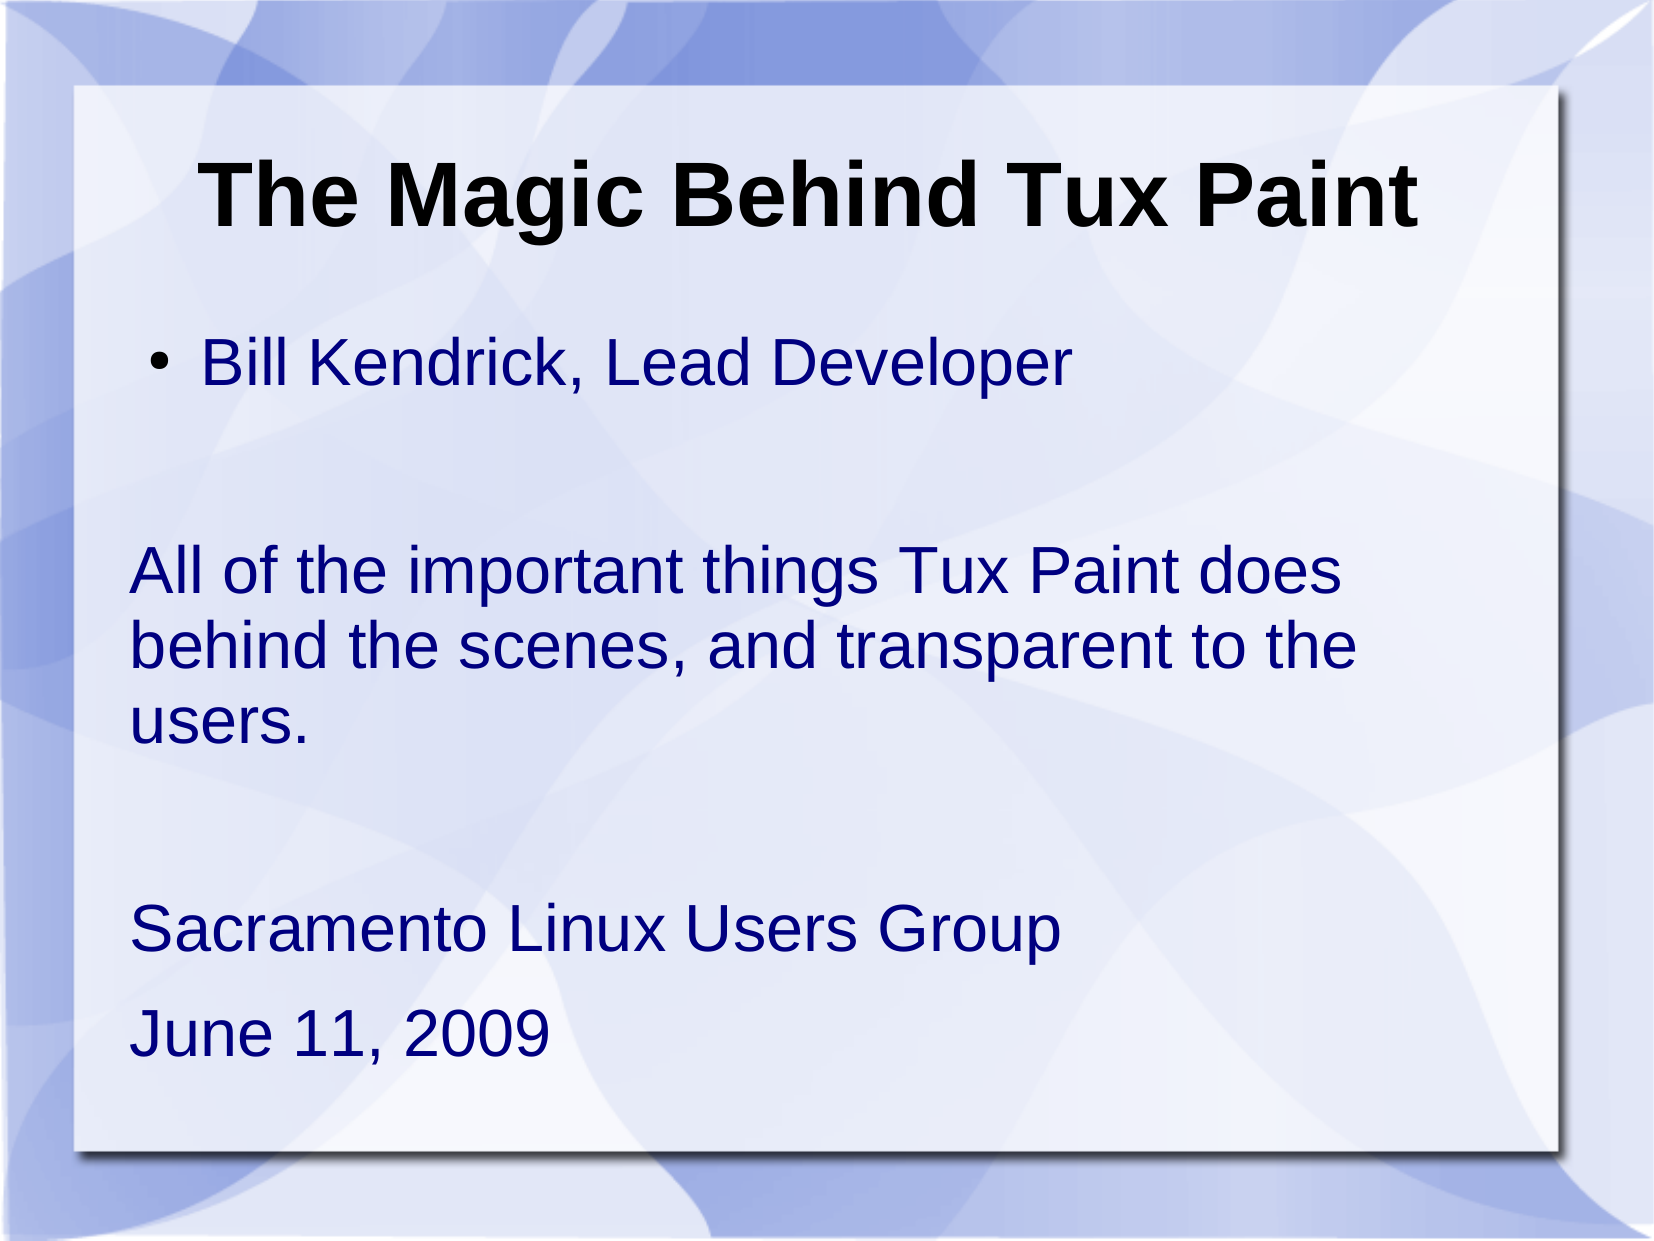

# The Magic Behind Tux Paint
Bill Kendrick, Lead Developer
All of the important things Tux Paint does behind the scenes, and transparent to the users.
Sacramento Linux Users Group
June 11, 2009